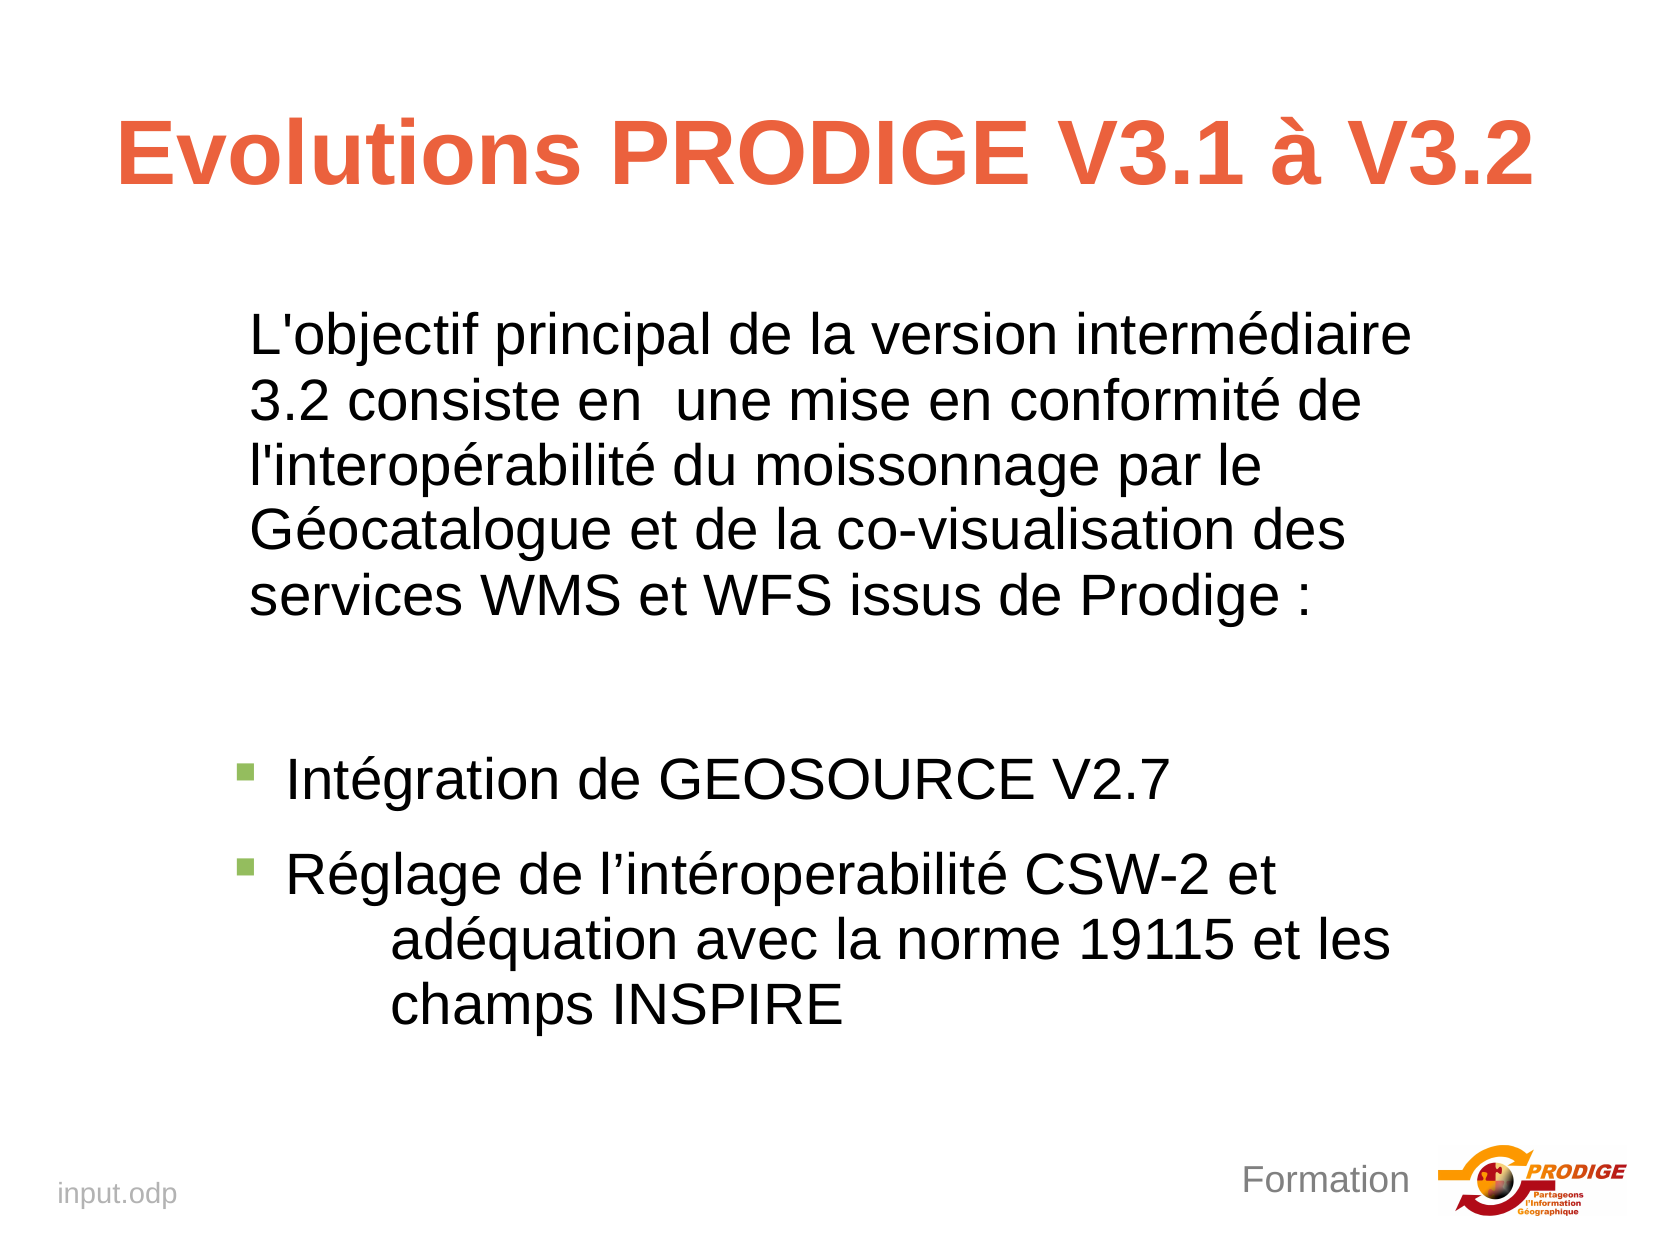

# Evolutions PRODIGE V3.1 à V3.2
L'objectif principal de la version intermédiaire 3.2 consiste en une mise en conformité de l'interopérabilité du moissonnage par le Géocatalogue et de la co-visualisation des services WMS et WFS issus de Prodige :
Intégration de GEOSOURCE V2.7
Réglage de l’intéroperabilité CSW-2 et adéquation avec la norme 19115 et les champs INSPIRE